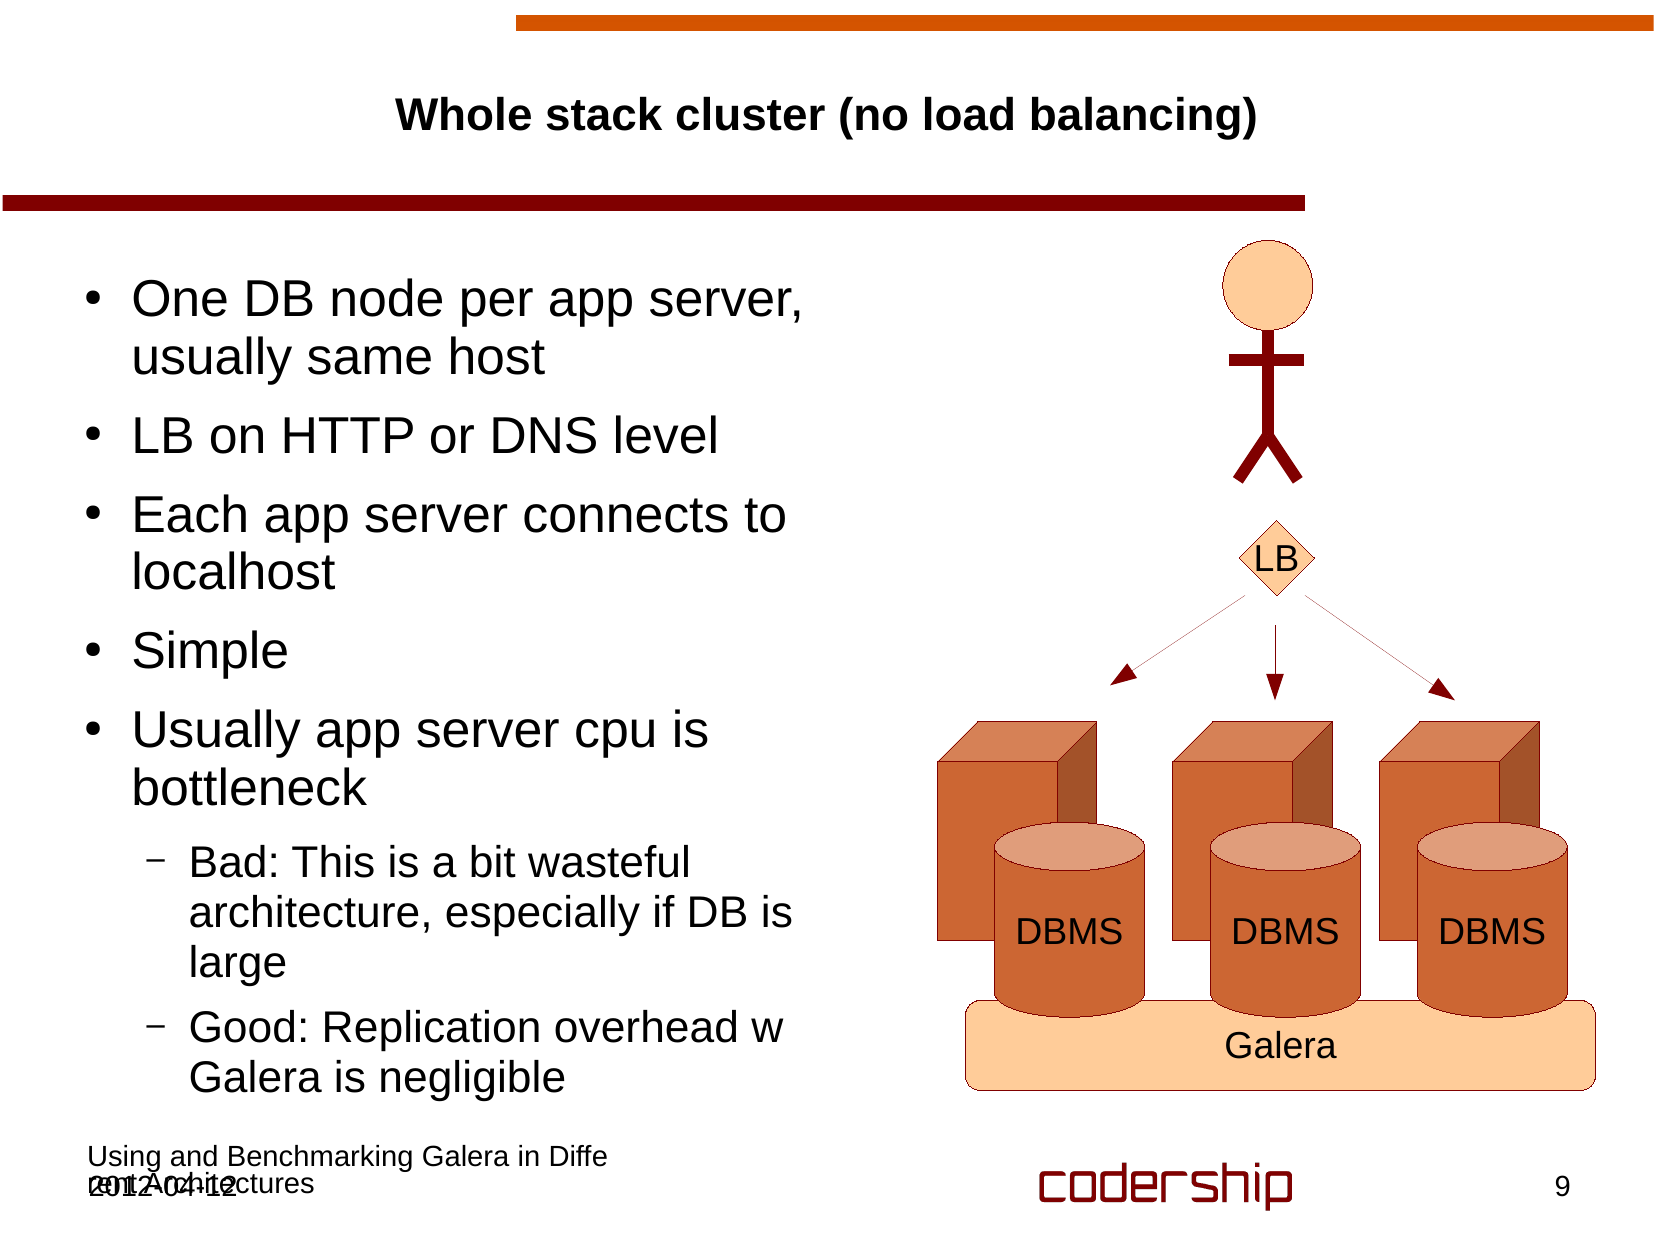

# Whole stack cluster (no load balancing)
One DB node per app server, usually same host
LB on HTTP or DNS level
Each app server connects to localhost
Simple
Usually app server cpu is bottleneck
Bad: This is a bit wasteful architecture, especially if DB is large
Good: Replication overhead w Galera is negligible
LB
DBMS
DBMS
DBMS
Galera
Using and Benchmarking Galera in Different Architectures
2012-04-12
9